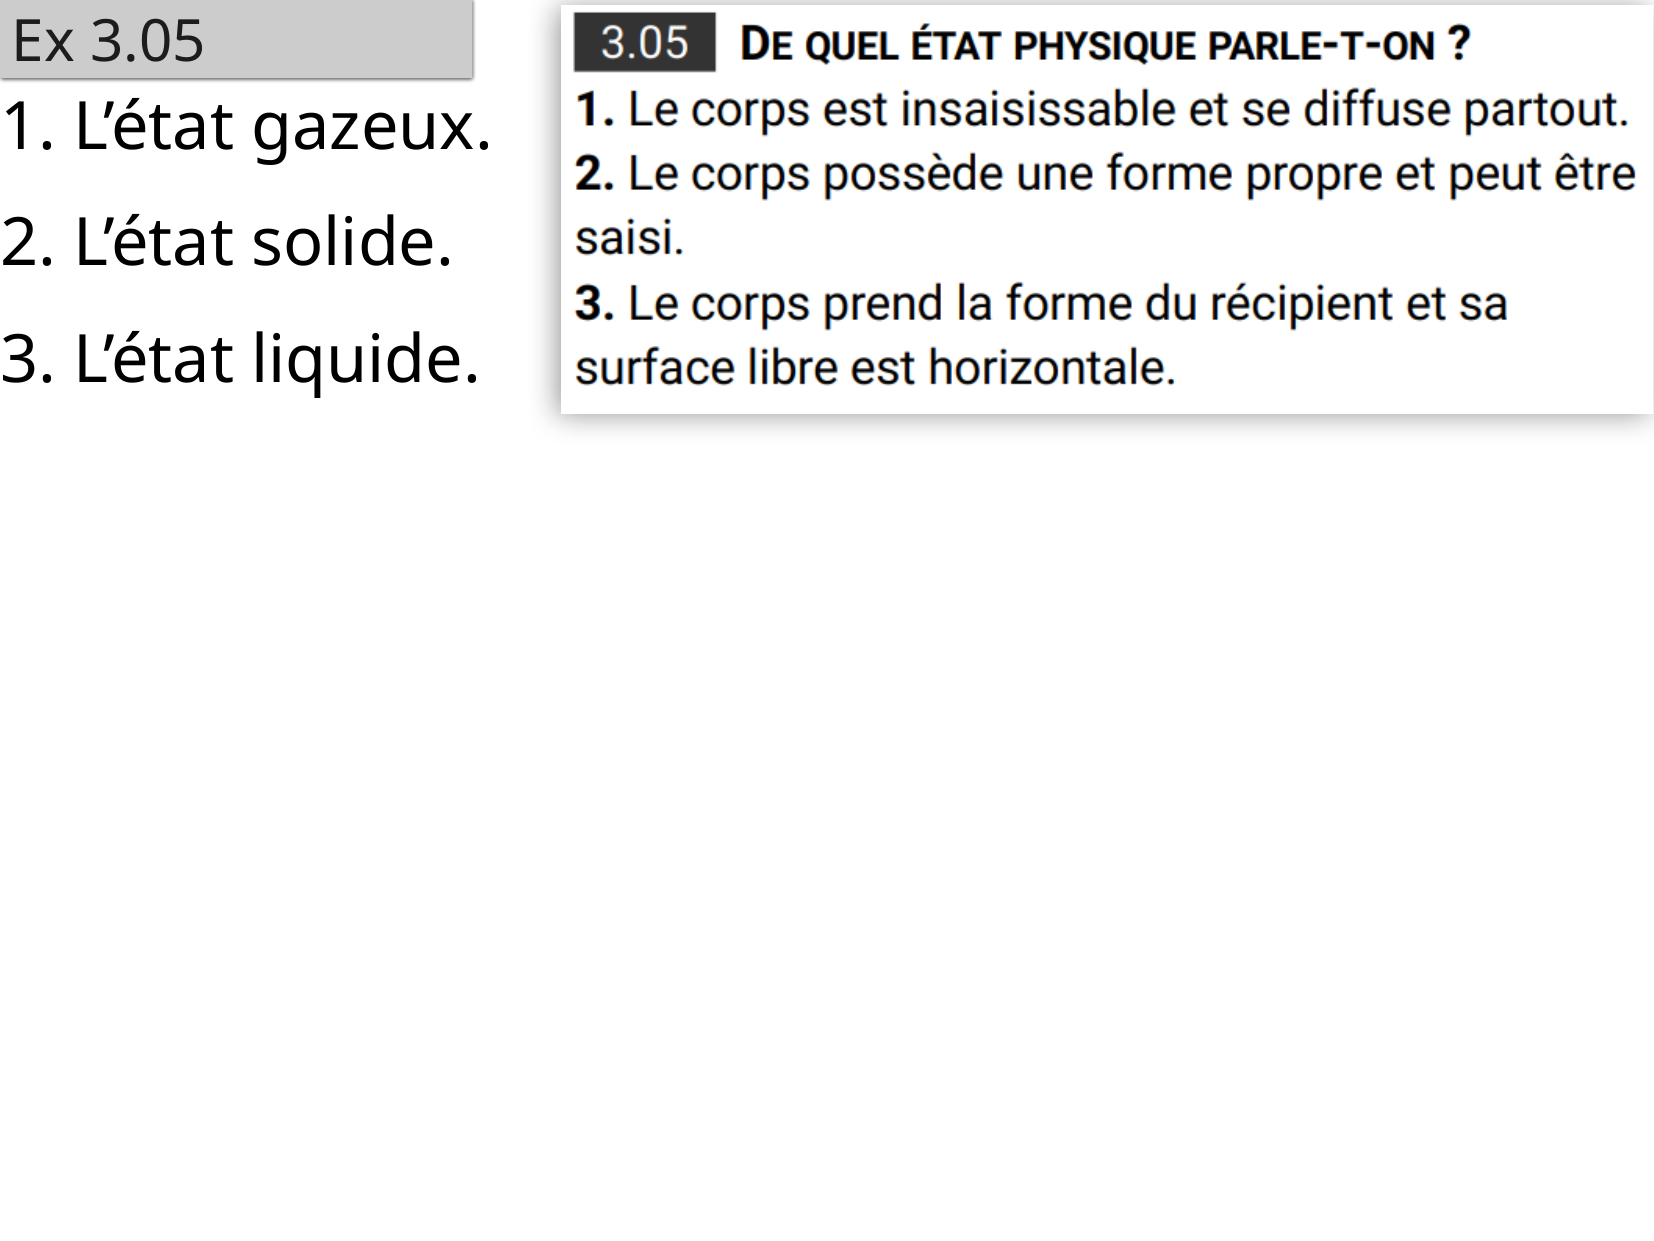

# Ex 3.05
1. L’état gazeux.
2. L’état solide.
3. L’état liquide.